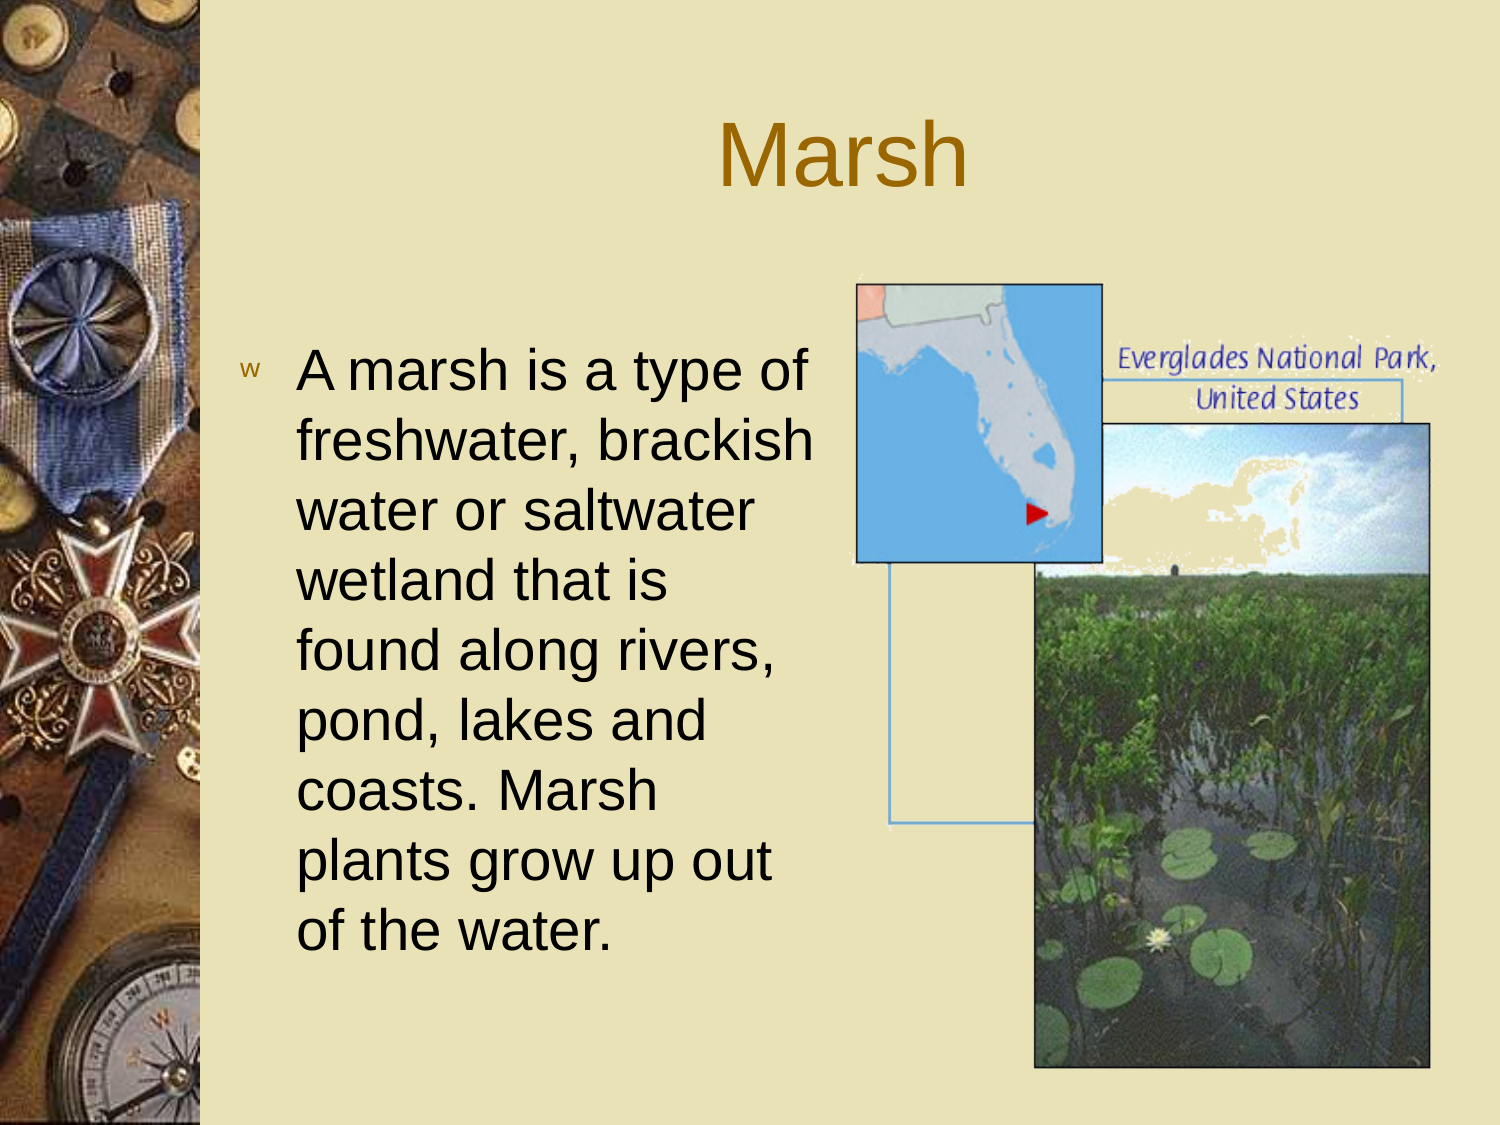

# Marsh
A marsh is a type of freshwater, brackish water or saltwater wetland that is found along rivers, pond, lakes and coasts. Marsh plants grow up out of the water.